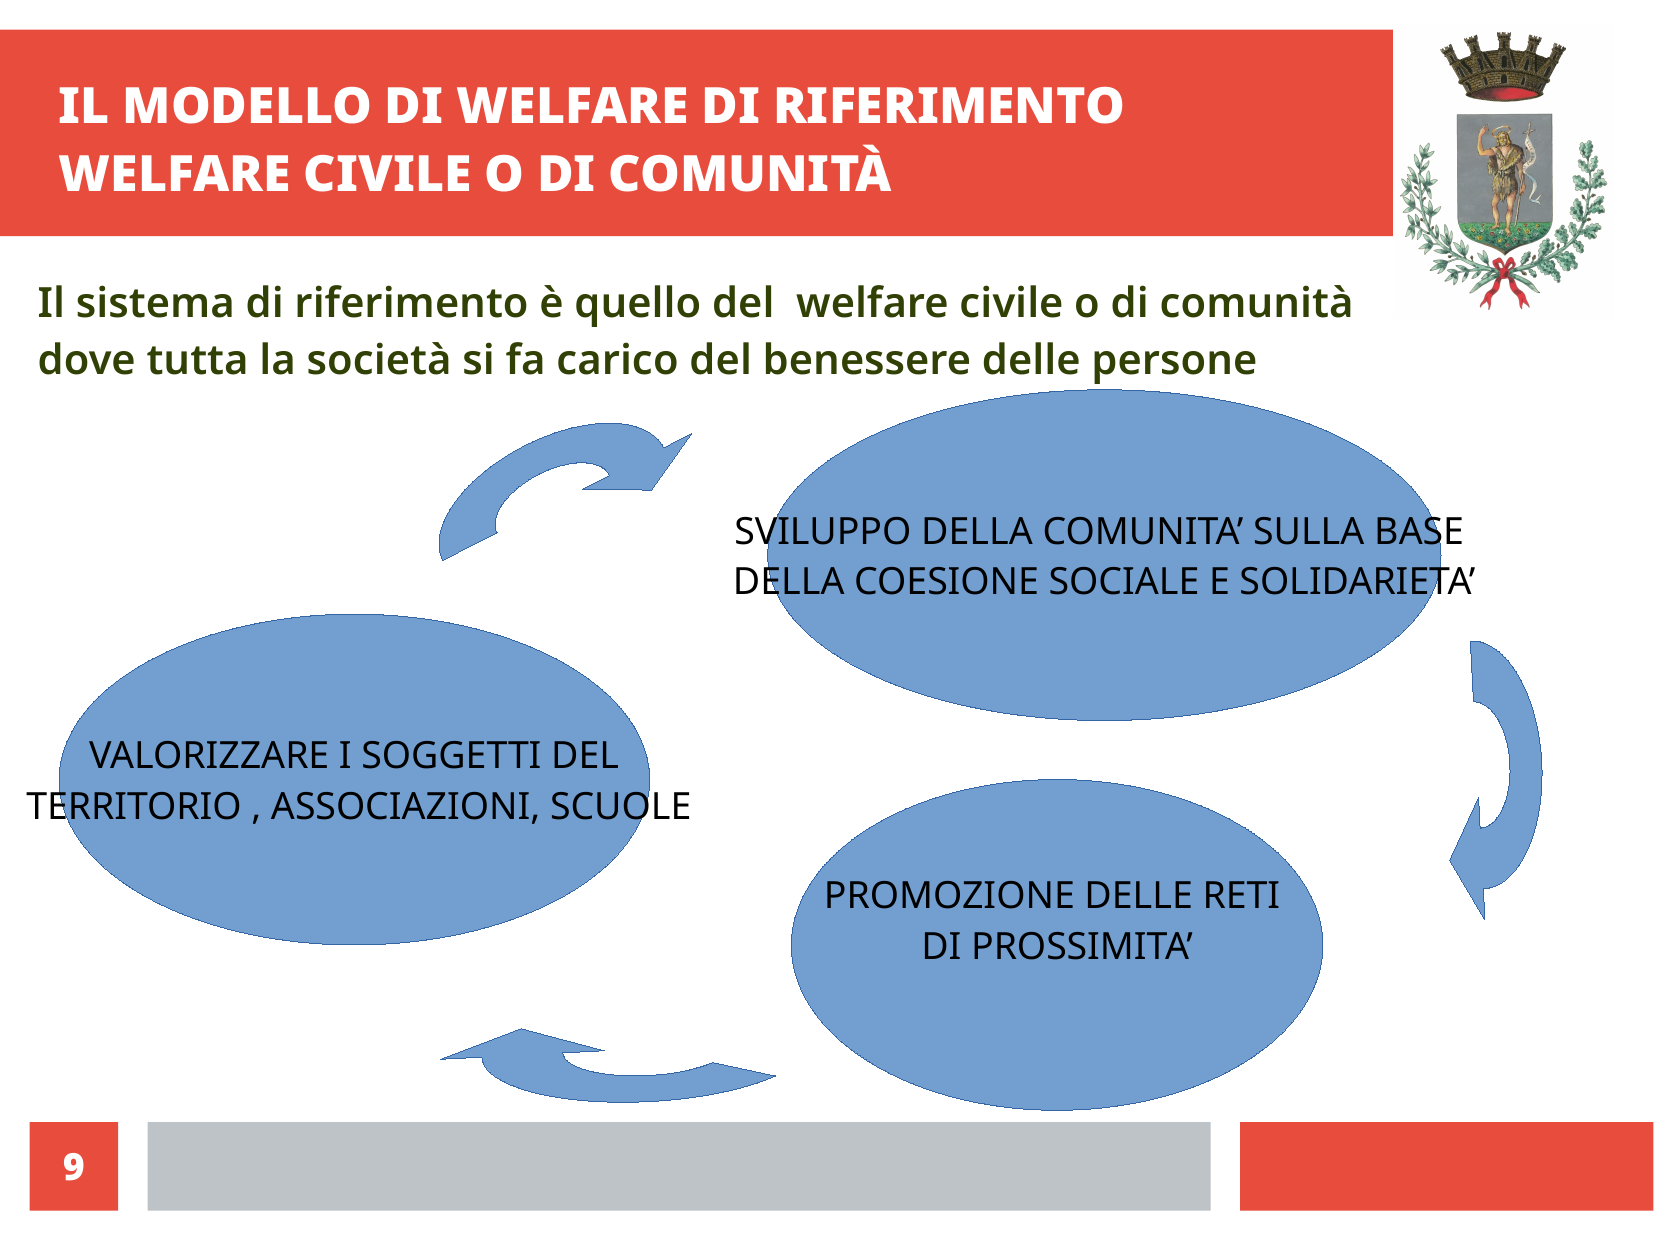

# IL MODELLO DI WELFARE DI RIFERIMENTO WELFARE CIVILE O DI COMUNITÀ
Il sistema di riferimento è quello del welfare civile o di comunità dove tutta la società si fa carico del benessere delle persone
SVILUPPO DELLA COMUNITA’ SULLA BASE
DELLA COESIONE SOCIALE E SOLIDARIETA’
VALORIZZARE I SOGGETTI DEL
 TERRITORIO , ASSOCIAZIONI, SCUOLE
PROMOZIONE DELLE RETI
DI PROSSIMITA’
9